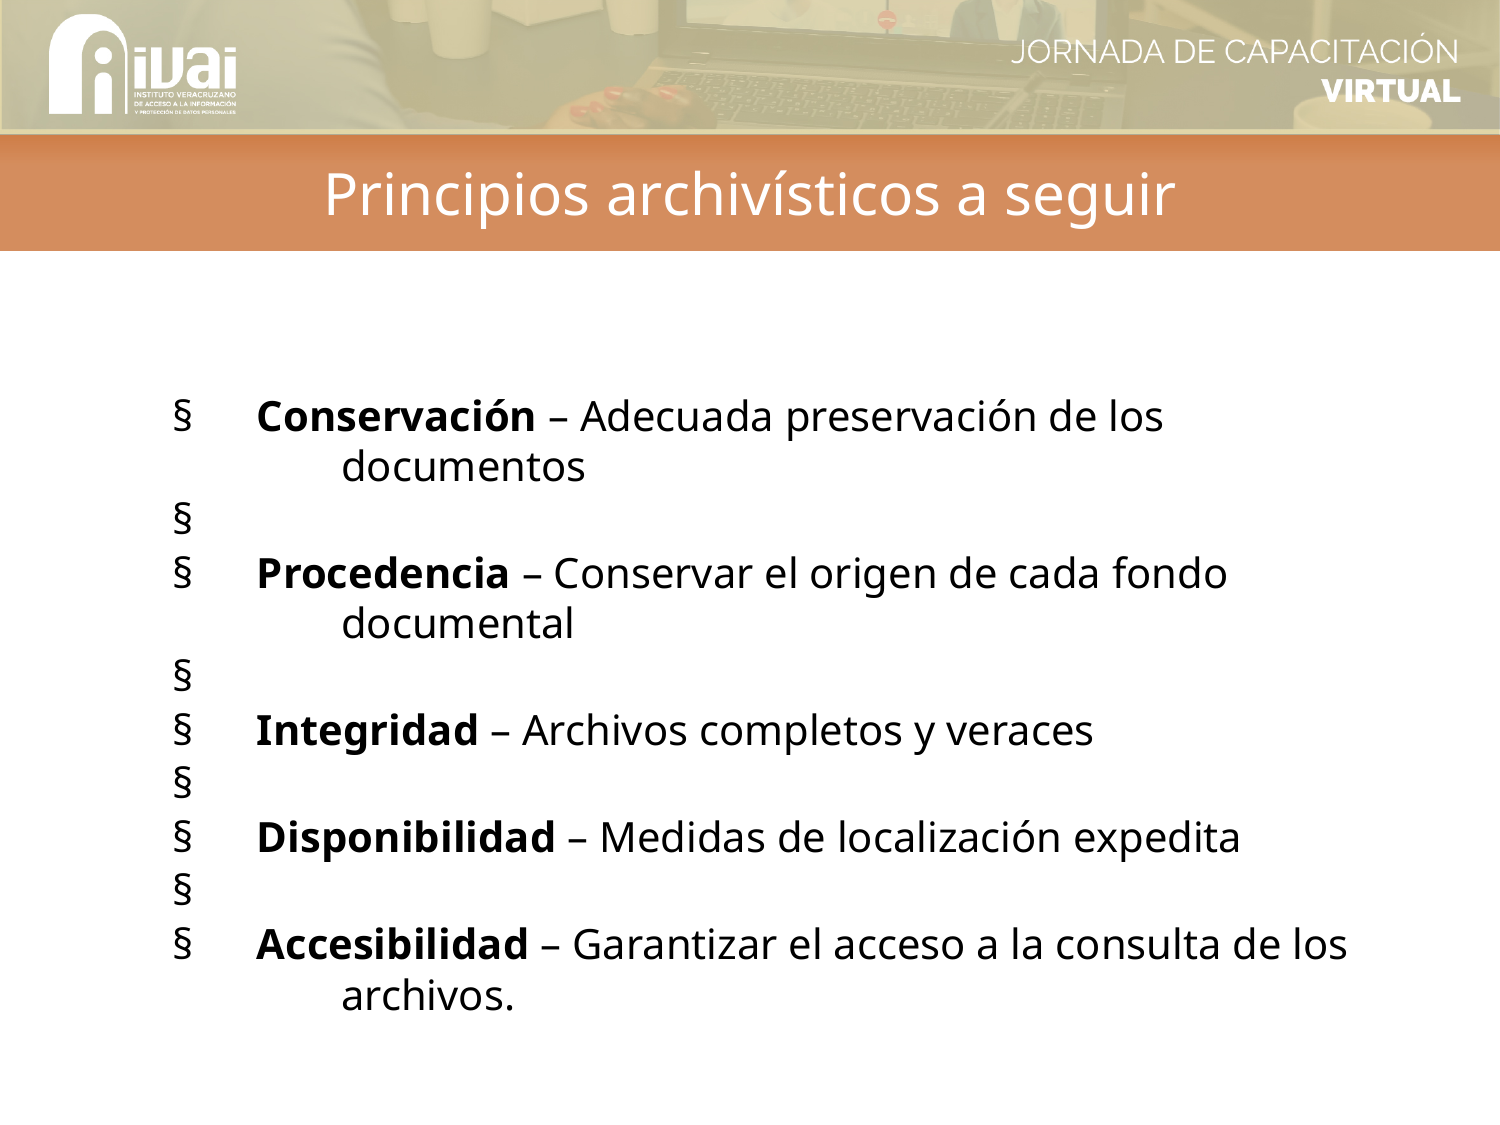

Principios archivísticos a seguir
Conservación – Adecuada preservación de los documentos
Procedencia – Conservar el origen de cada fondo documental
Integridad – Archivos completos y veraces
Disponibilidad – Medidas de localización expedita
Accesibilidad – Garantizar el acceso a la consulta de los archivos.